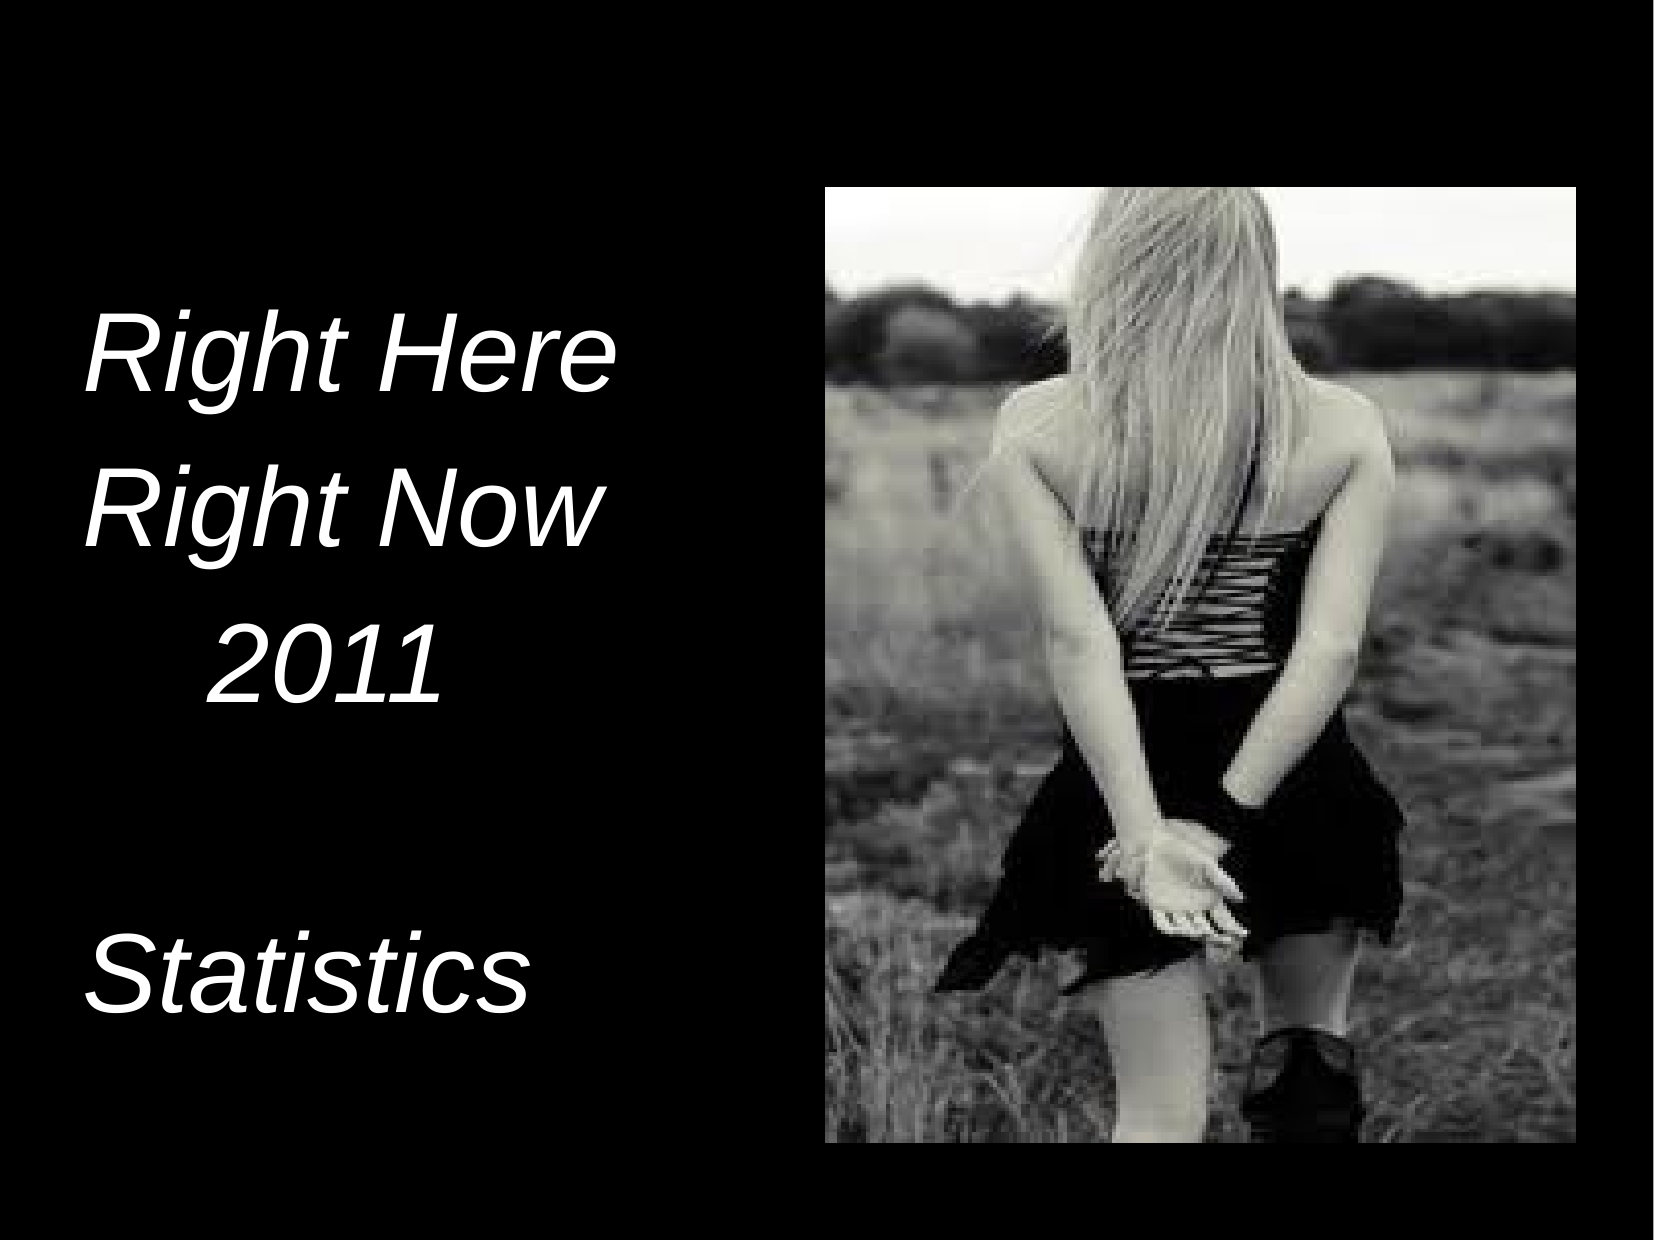

# Right Here
Right Now
 2011
Statistics